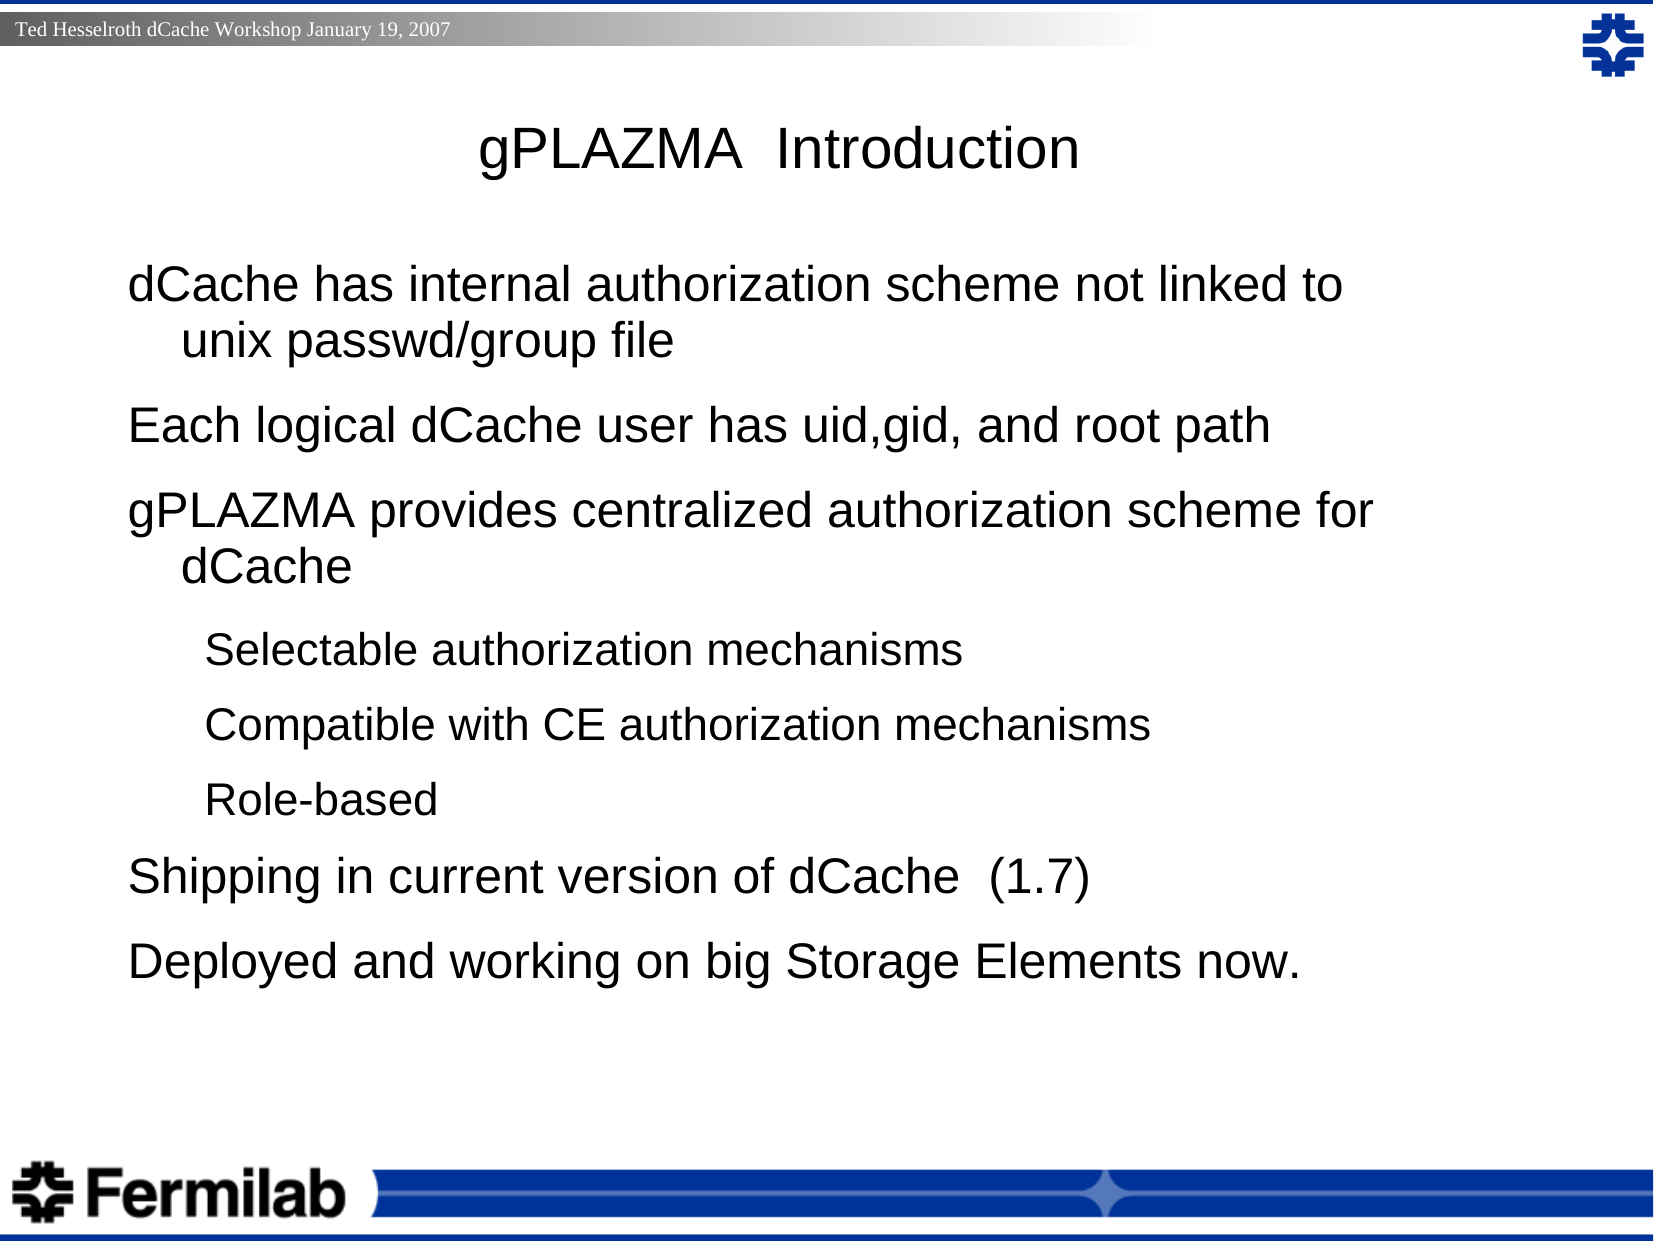

# gPLAZMA Introduction
dCache has internal authorization scheme not linked to unix passwd/group file
Each logical dCache user has uid,gid, and root path
gPLAZMA provides centralized authorization scheme for dCache
Selectable authorization mechanisms
Compatible with CE authorization mechanisms
Role-based
Shipping in current version of dCache (1.7)
Deployed and working on big Storage Elements now.